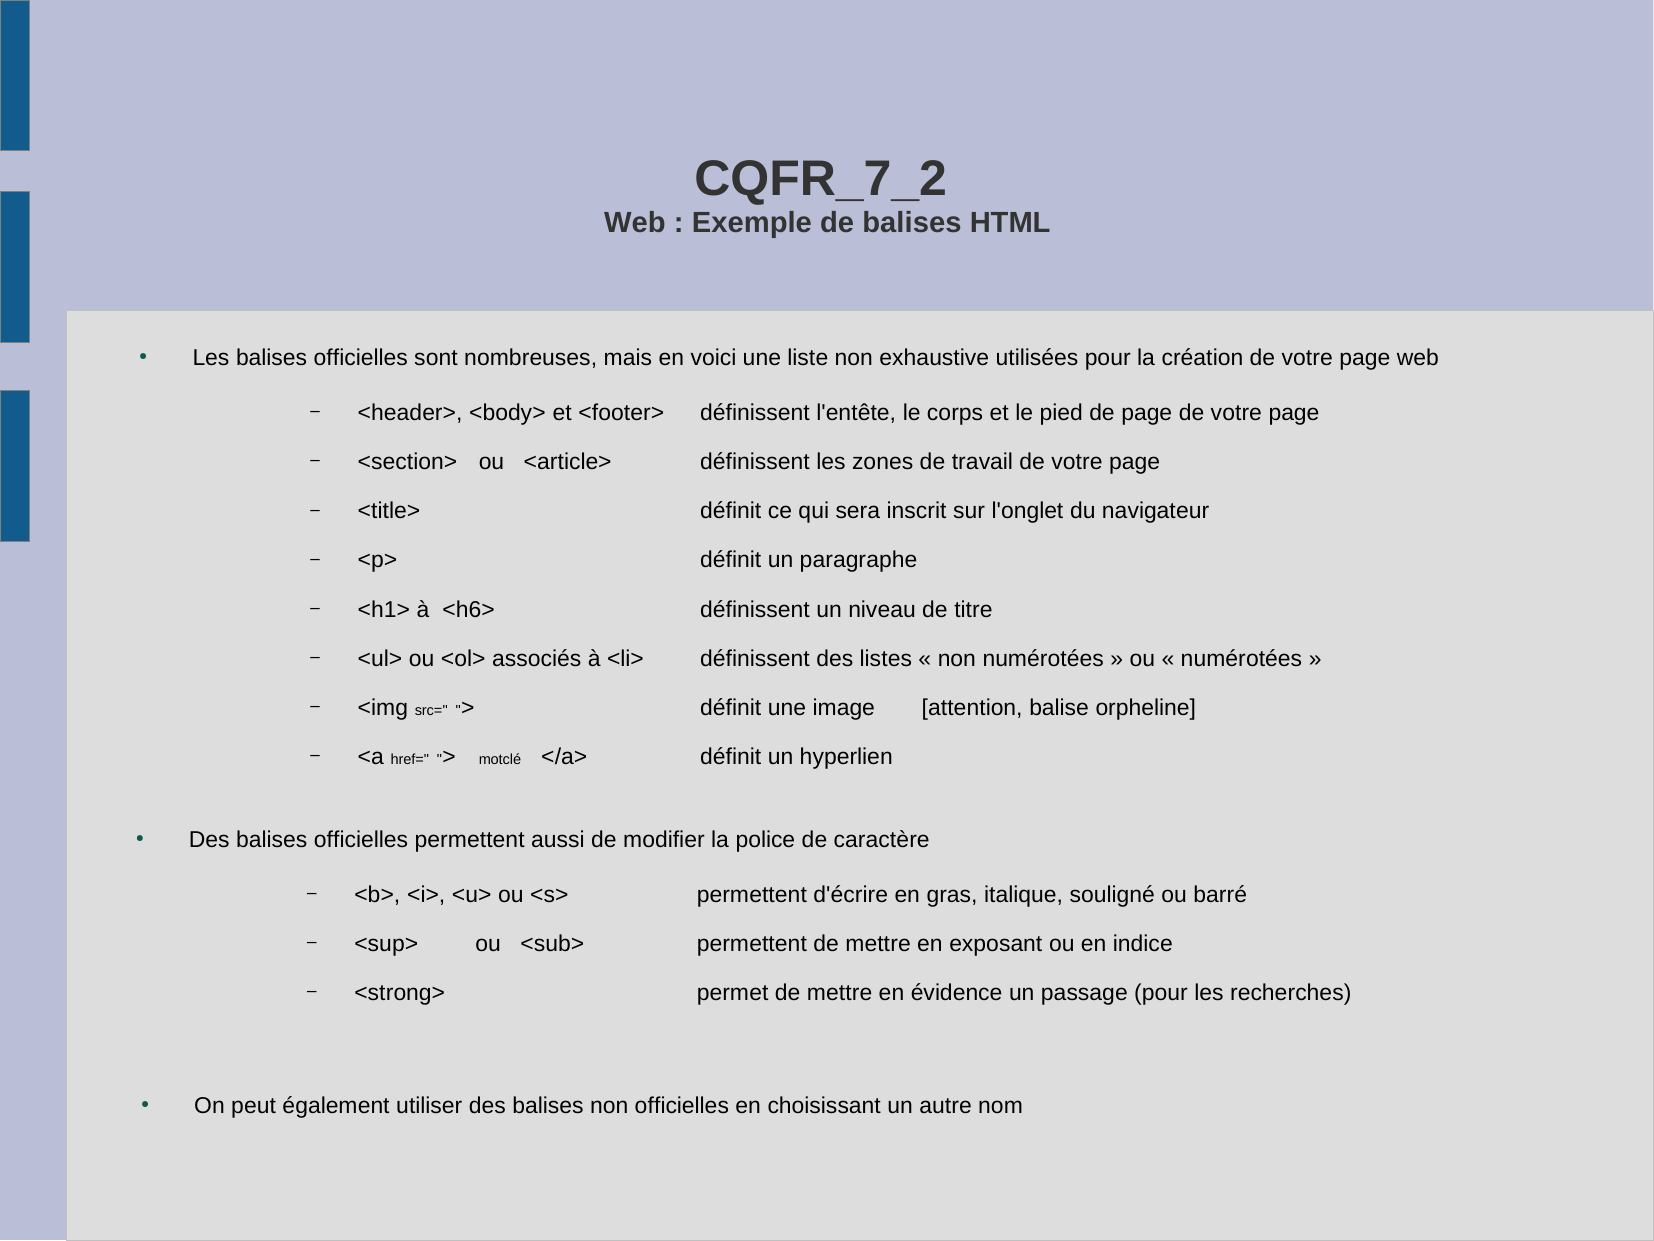

# CQFR_7_2  Web : Exemple de balises HTML
Les balises officielles sont nombreuses, mais en voici une liste non exhaustive utilisées pour la création de votre page web
<header>, <body>	et <footer> 	définissent l'entête, le corps et le pied de page de votre page
<section>	ou <article>		définissent les zones de travail de votre page
<title>				définit ce qui sera inscrit sur l'onglet du navigateur
<p>				définit un paragraphe
<h1> à <h6>			définissent un niveau de titre
<ul> ou <ol> associés à <li>	définissent des listes « non numérotées » ou « numérotées »
<img src=" ">				définit une image	[attention, balise orpheline]
<a href=" ">	motclé </a>		définit un hyperlien
Des balises officielles permettent aussi de modifier la police de caractère
<b>, <i>, <u> ou <s> 		permettent d'écrire en gras, italique, souligné ou barré
<sup>	ou <sub>		permettent de mettre en exposant ou en indice
<strong>				permet de mettre en évidence un passage (pour les recherches)
On peut également utiliser des balises non officielles en choisissant un autre nom